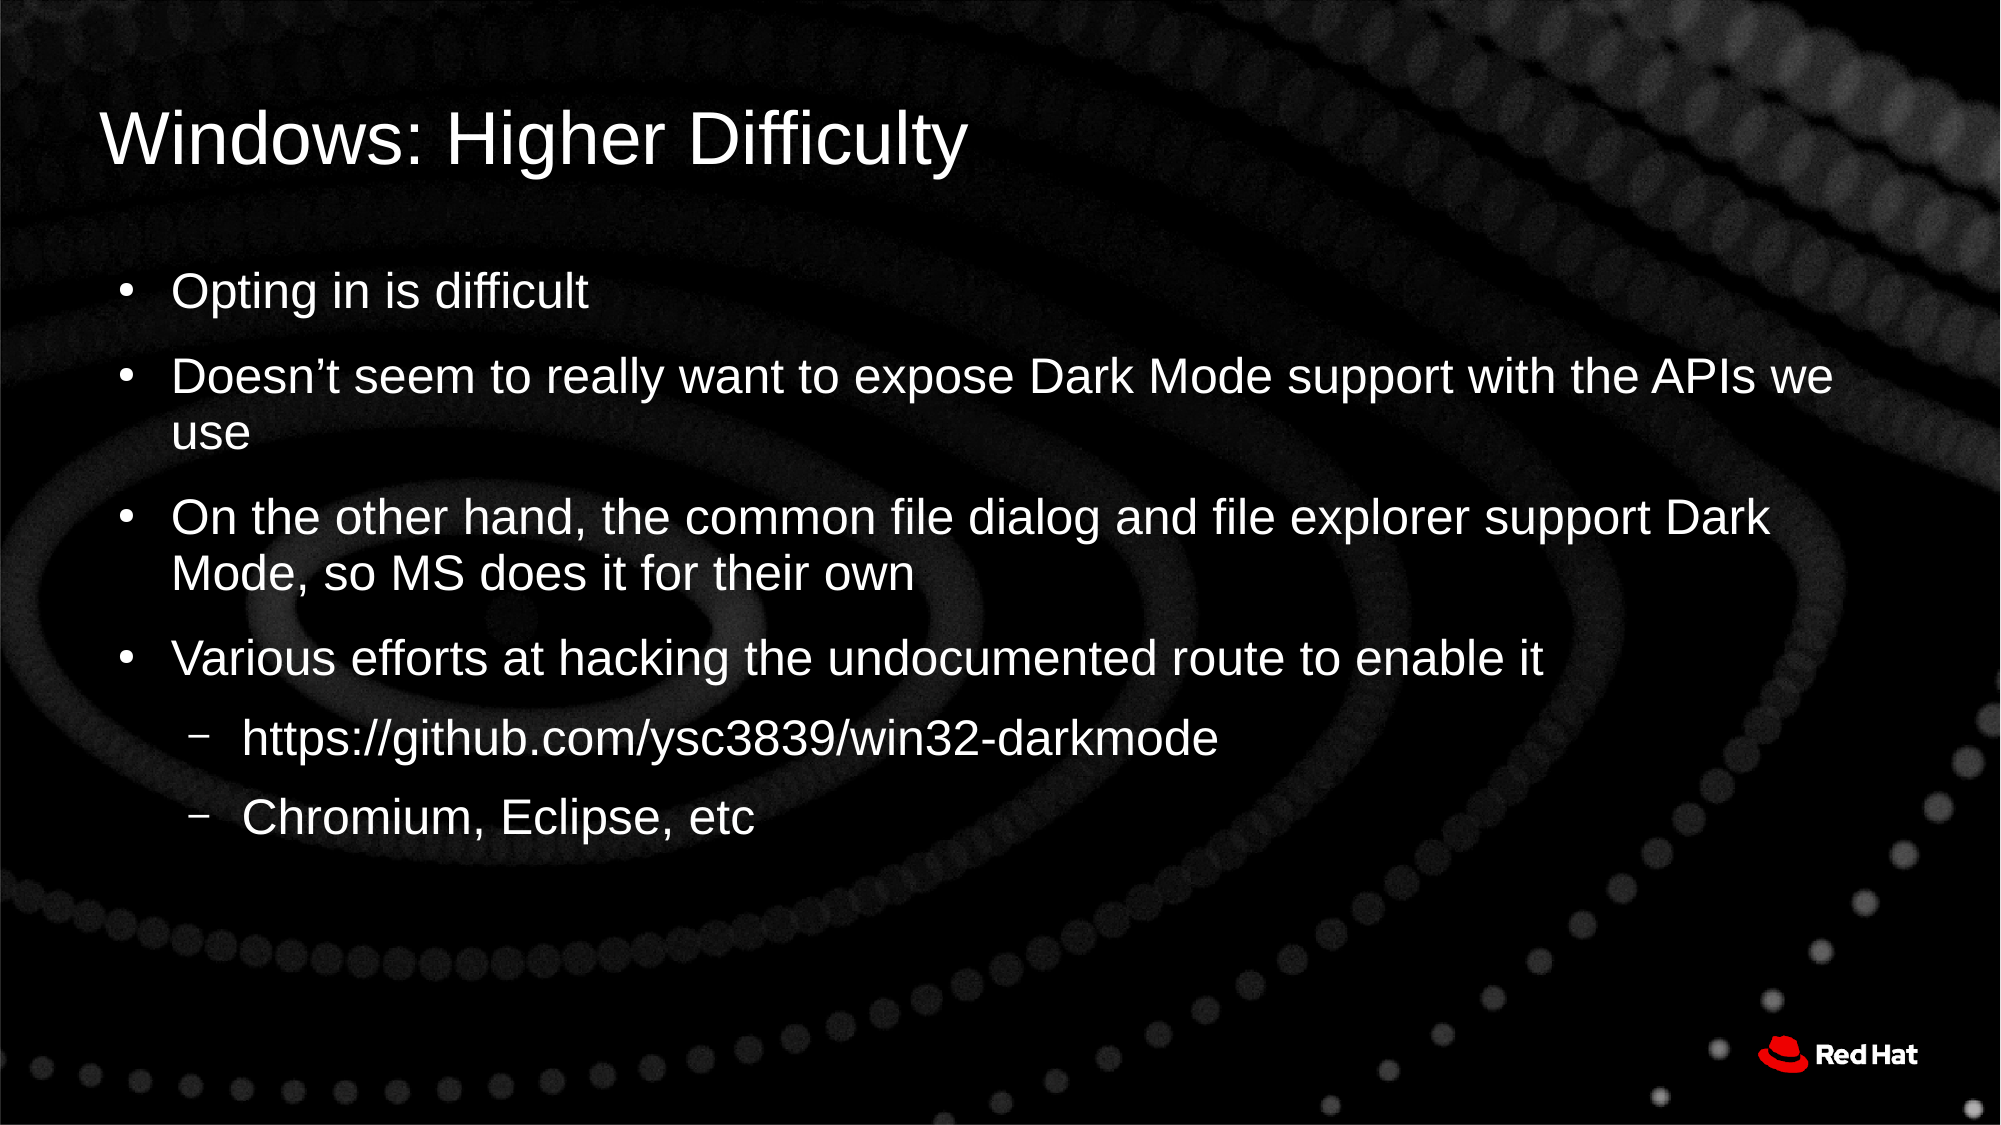

# Windows: Higher Difficulty
Opting in is difficult
Doesn’t seem to really want to expose Dark Mode support with the APIs we use
On the other hand, the common file dialog and file explorer support Dark Mode, so MS does it for their own
Various efforts at hacking the undocumented route to enable it
https://github.com/ysc3839/win32-darkmode
Chromium, Eclipse, etc